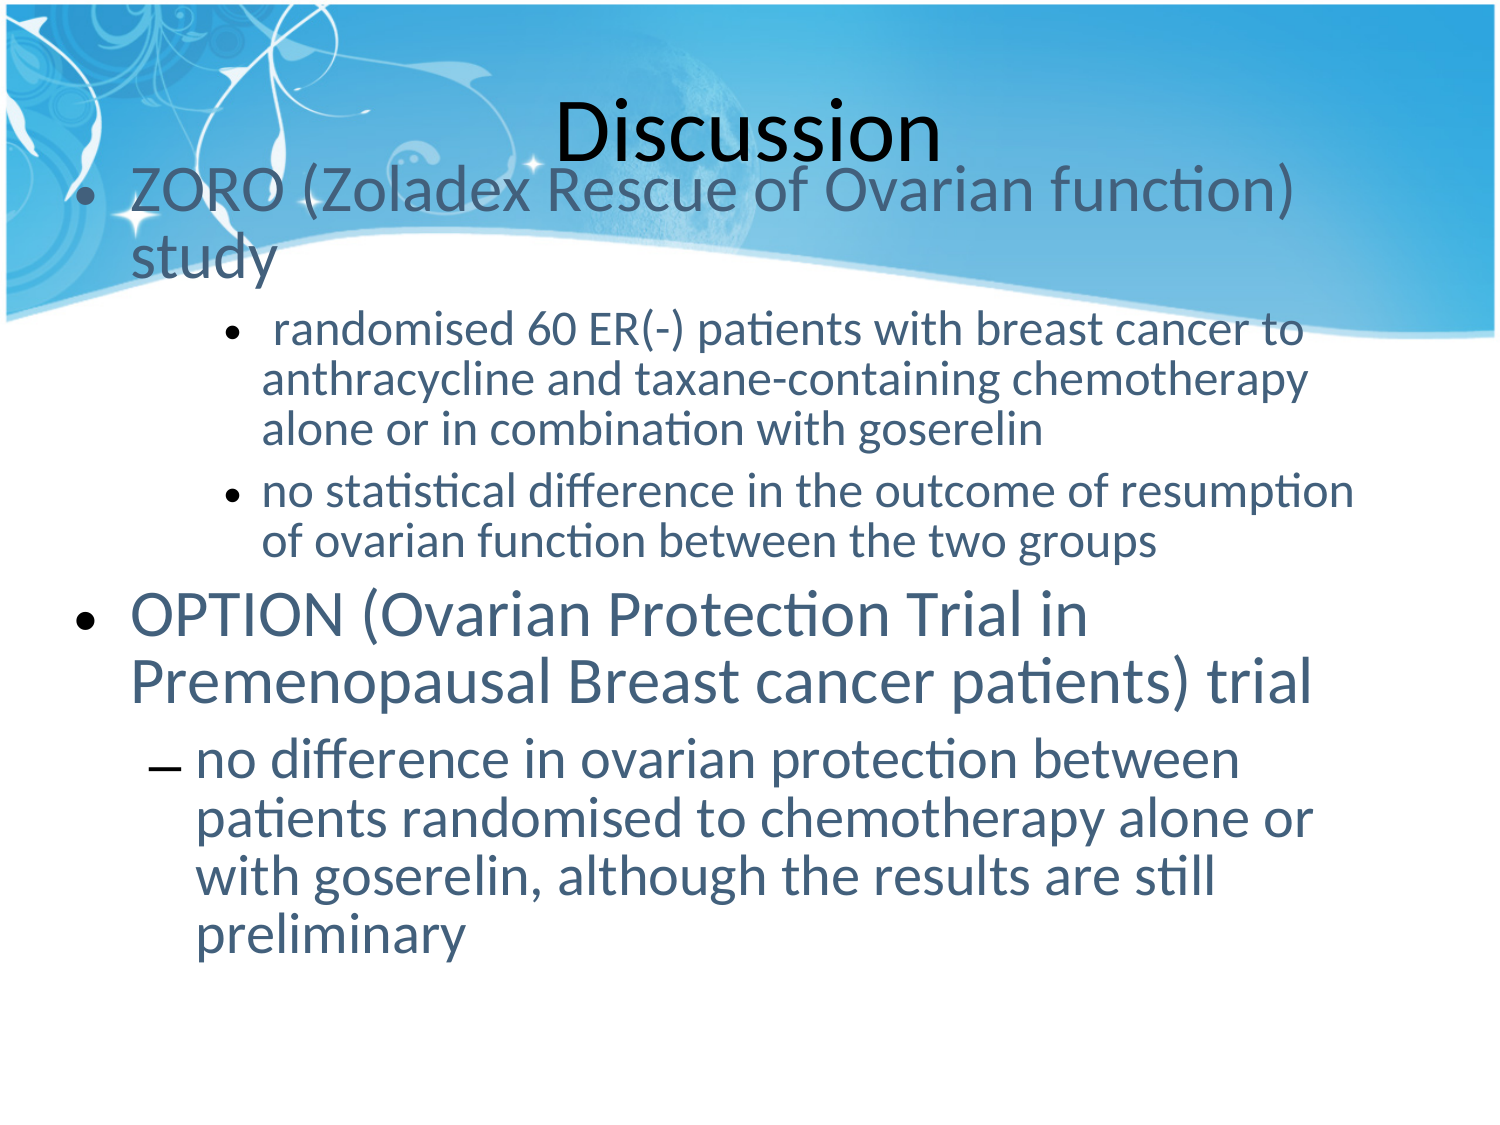

# Discussion
ZORO (Zoladex Rescue of Ovarian function) study
 randomised 60 ER(-) patients with breast cancer to anthracycline and taxane-containing chemotherapy alone or in combination with goserelin
no statistical difference in the outcome of resumption of ovarian function between the two groups
OPTION (Ovarian Protection Trial in Premenopausal Breast cancer patients) trial
no difference in ovarian protection between patients randomised to chemotherapy alone or with goserelin, although the results are still preliminary